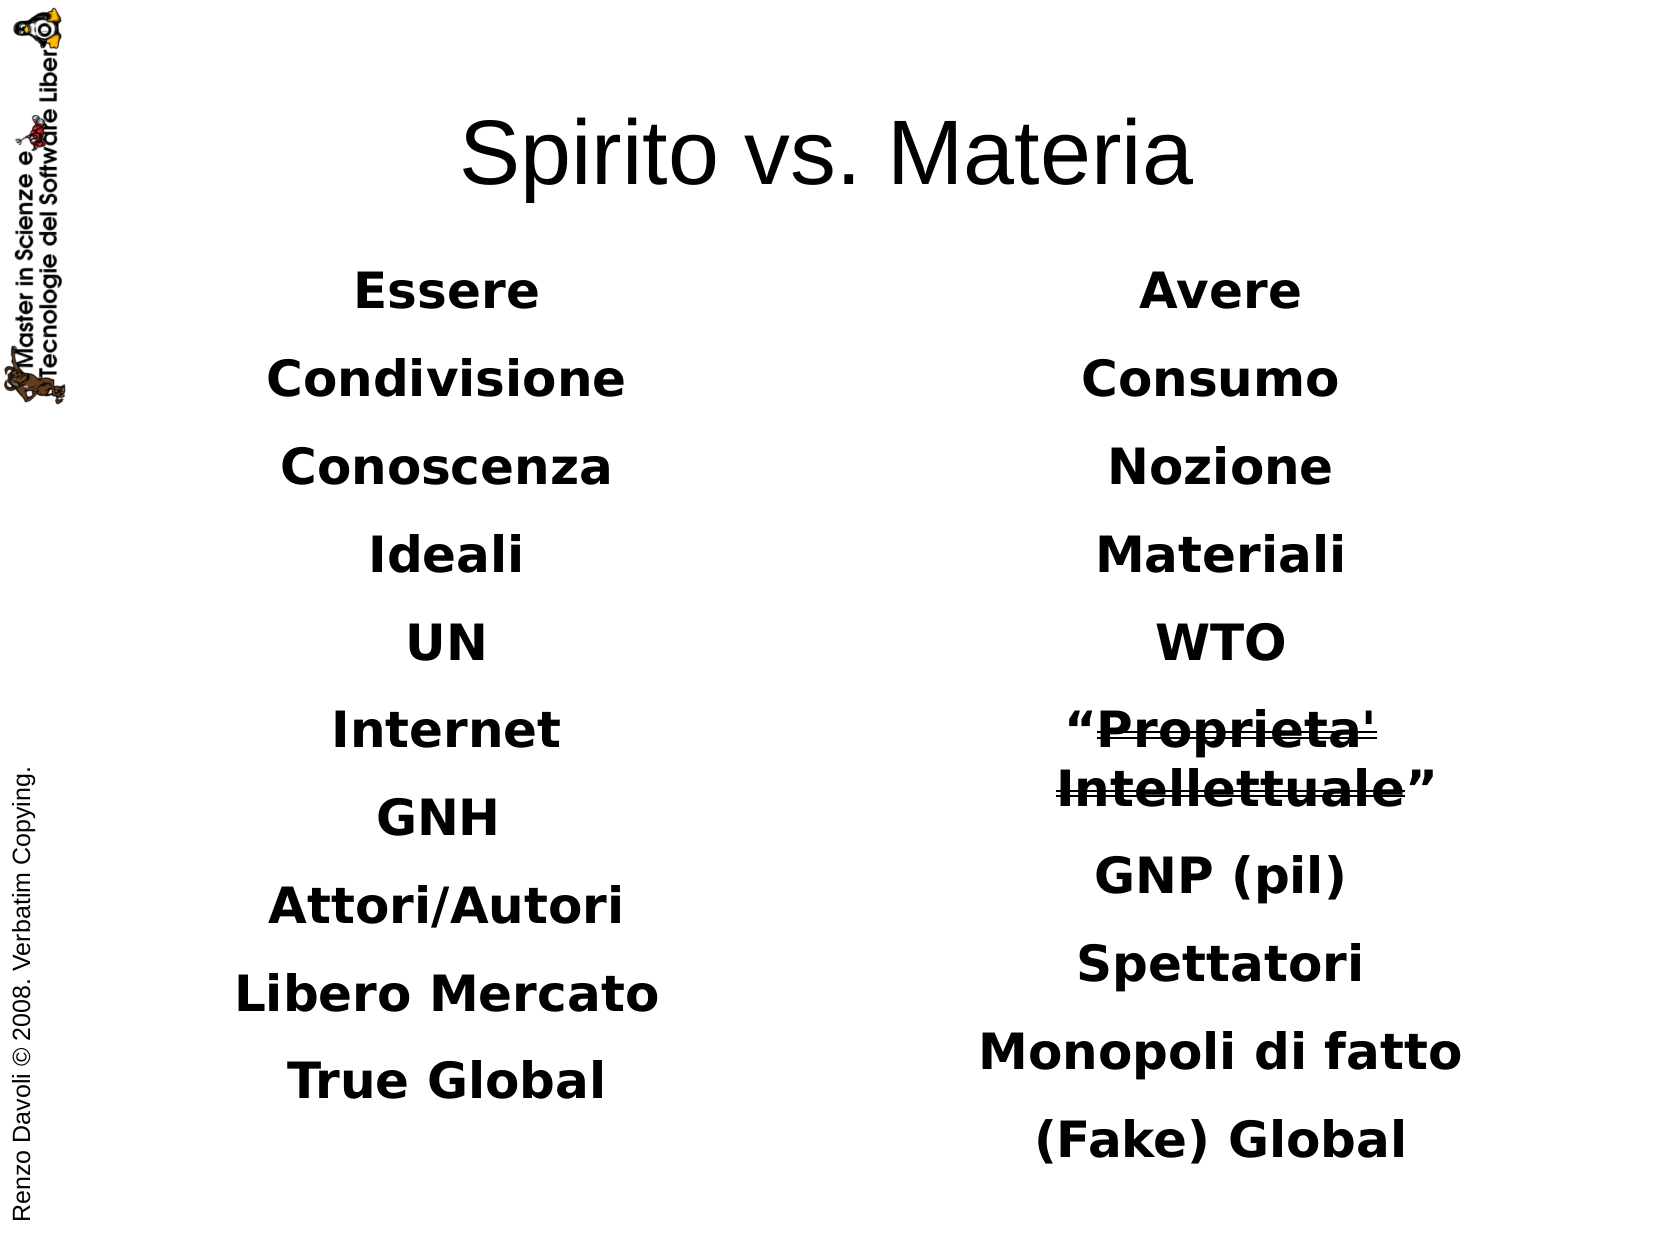

# Spirito vs. Materia
Essere
Condivisione
Conoscenza
Ideali
UN
Internet
GNH
Attori/Autori
Libero Mercato
True Global
Avere
Consumo
Nozione
Materiali
WTO
“Proprieta' Intellettuale”
GNP (pil)
Spettatori
Monopoli di fatto
(Fake) Global